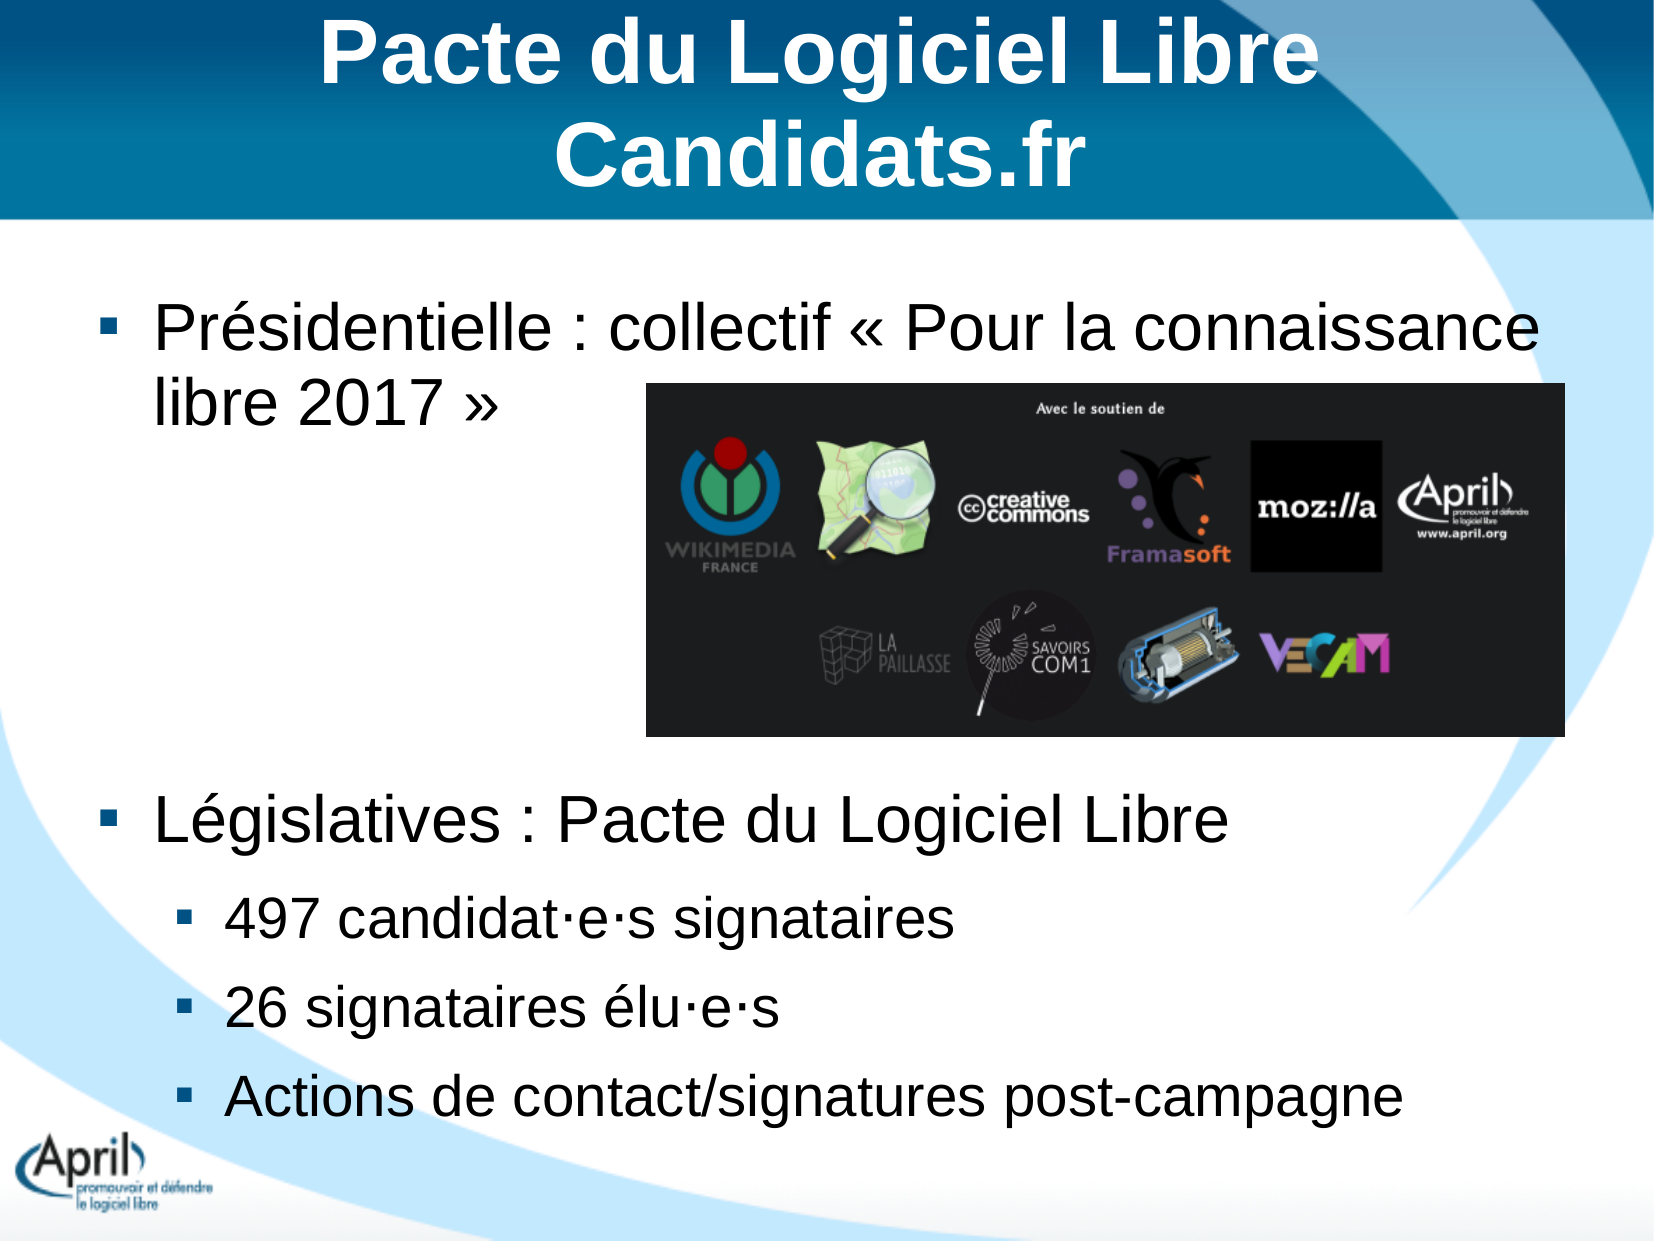

# Pacte du Logiciel Libre Candidats.fr
Présidentielle : collectif « Pour la connaissance libre 2017 »
Législatives : Pacte du Logiciel Libre
497 candidat⋅e⋅s signataires
26 signataires élu⋅e⋅s
Actions de contact/signatures post-campagne